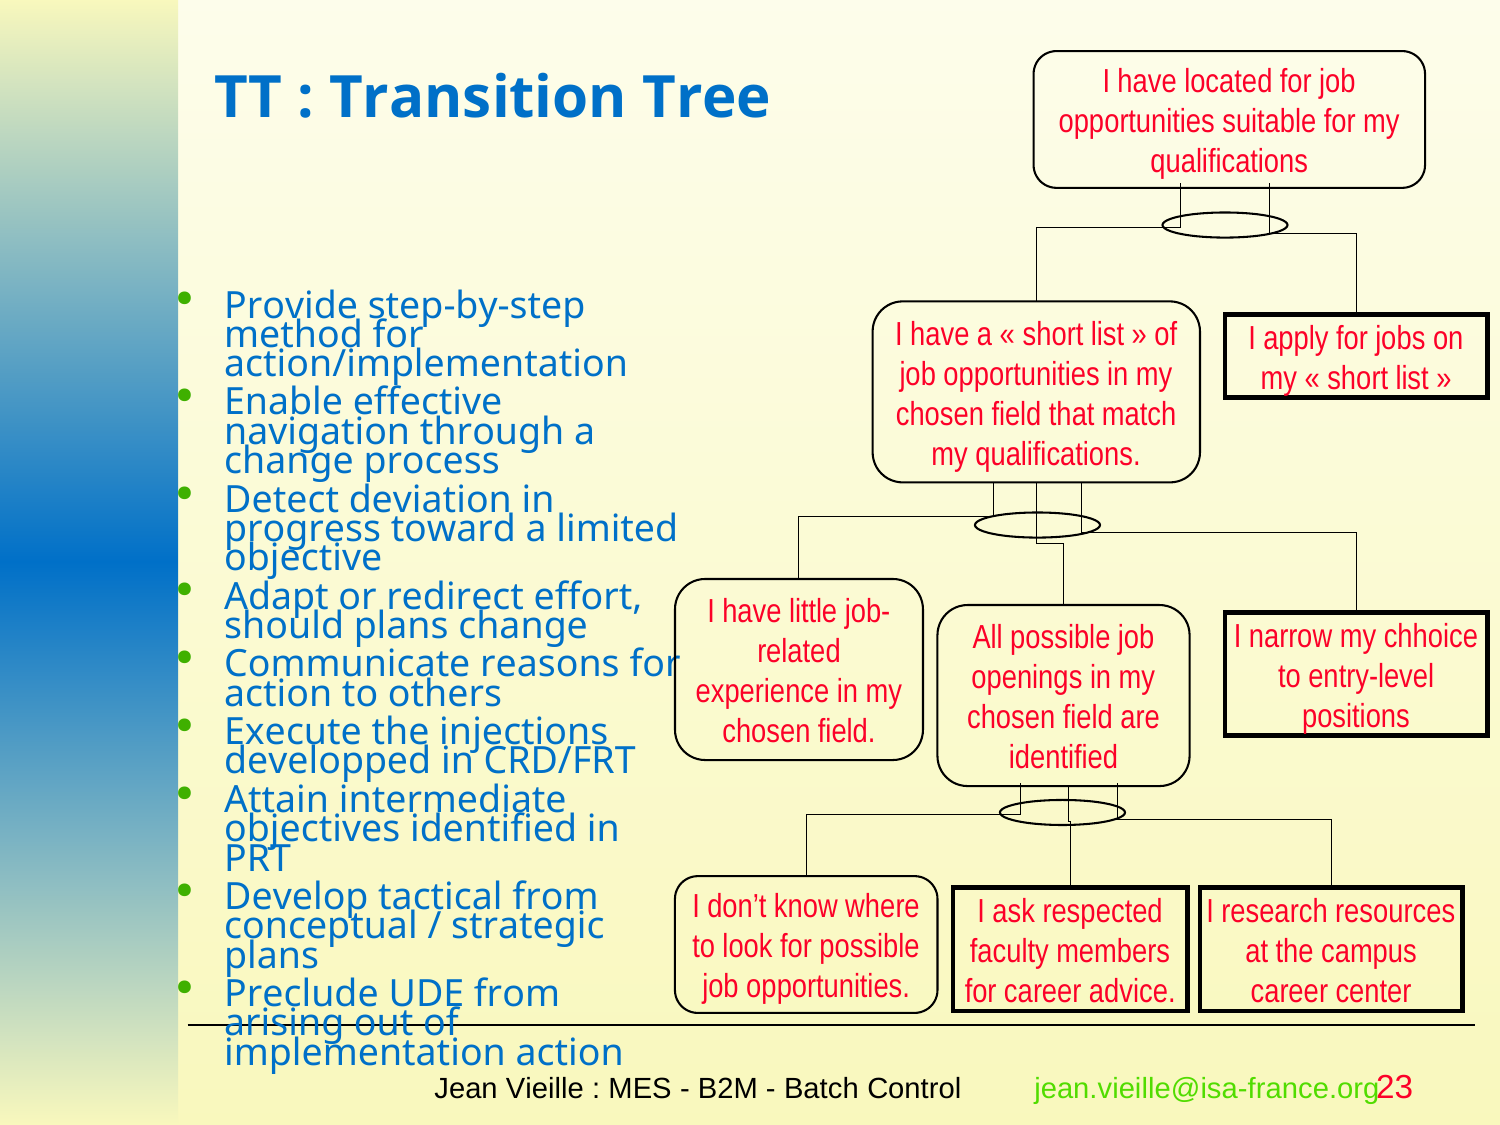

# TT : Transition Tree
I have located for job opportunities suitable for my qualifications
Provide step-by-step method for action/implementation
Enable effective navigation through a change process
Detect deviation in progress toward a limited objective
Adapt or redirect effort, should plans change
Communicate reasons for action to others
Execute the injections developped in CRD/FRT
Attain intermediate objectives identified in PRT
Develop tactical from conceptual / strategic plans
Preclude UDE from arising out of implementation action
I have a « short list » of job opportunities in my chosen field that match my qualifications.
I apply for jobs on my « short list »
I have little job-related experience in my chosen field.
All possible job openings in my chosen field are identified
I narrow my chhoice to entry-level positions
I don’t know where to look for possible job opportunities.
I ask respected faculty members for career advice.
I research resources at the campus career center